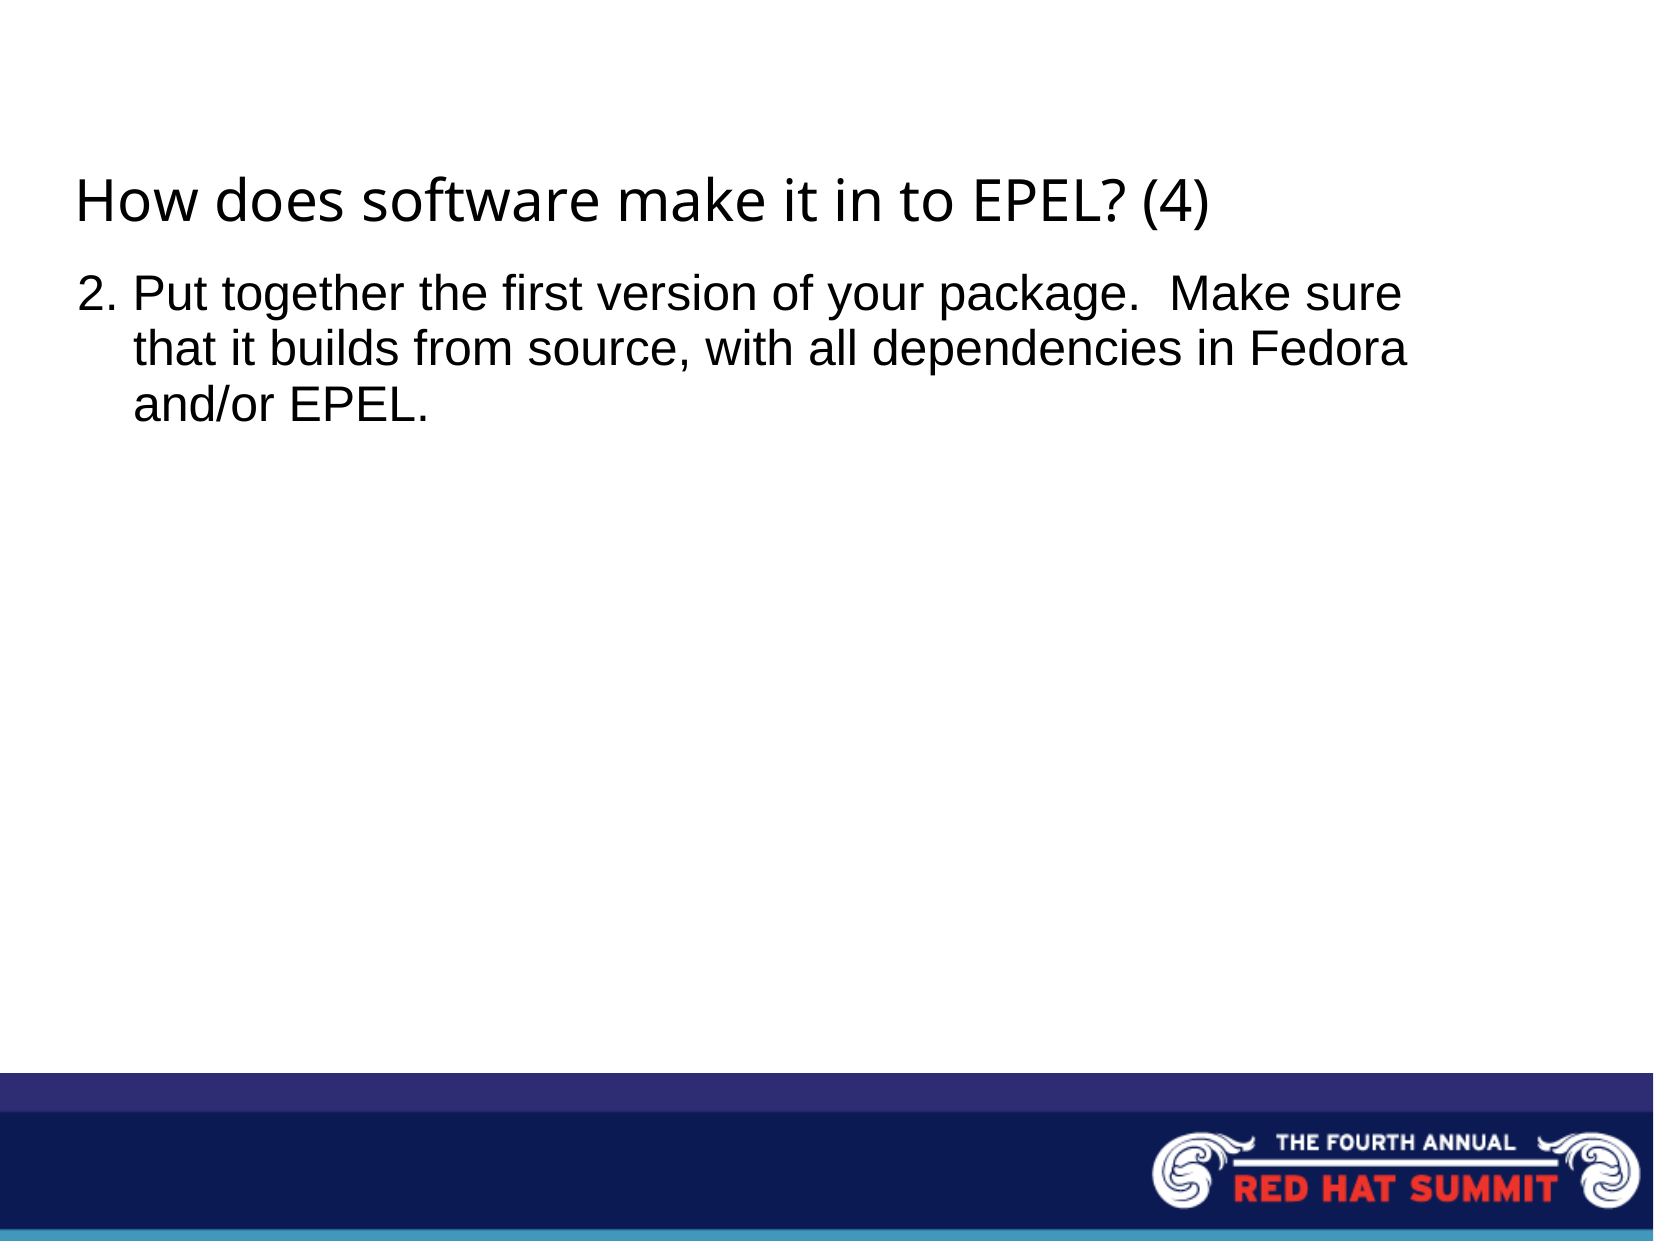

# How does software make it in to EPEL? (4)
2. Put together the first version of your package. Make sure that it builds from source, with all dependencies in Fedora and/or EPEL.